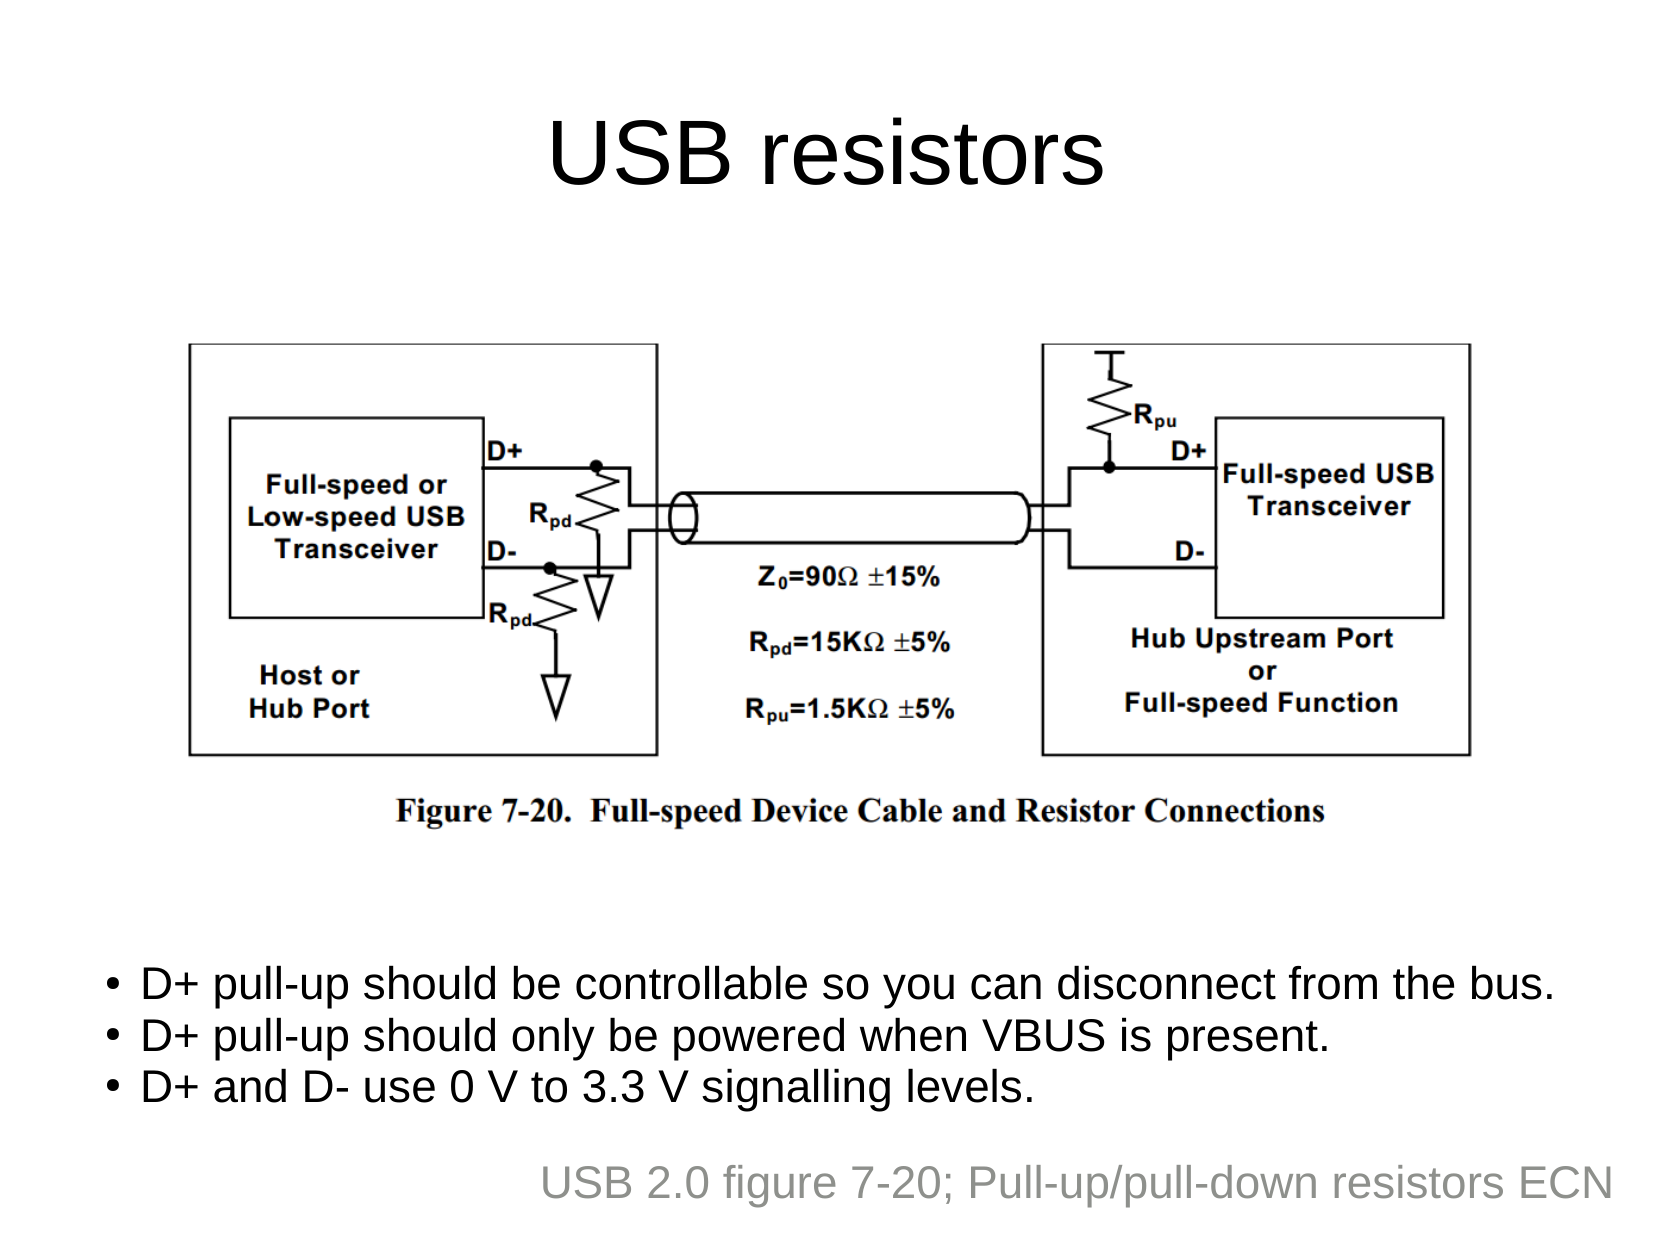

# USB resistors
D+ pull-up should be controllable so you can disconnect from the bus.
D+ pull-up should only be powered when VBUS is present.
D+ and D- use 0 V to 3.3 V signalling levels.
USB 2.0 figure 7-20; Pull-up/pull-down resistors ECN